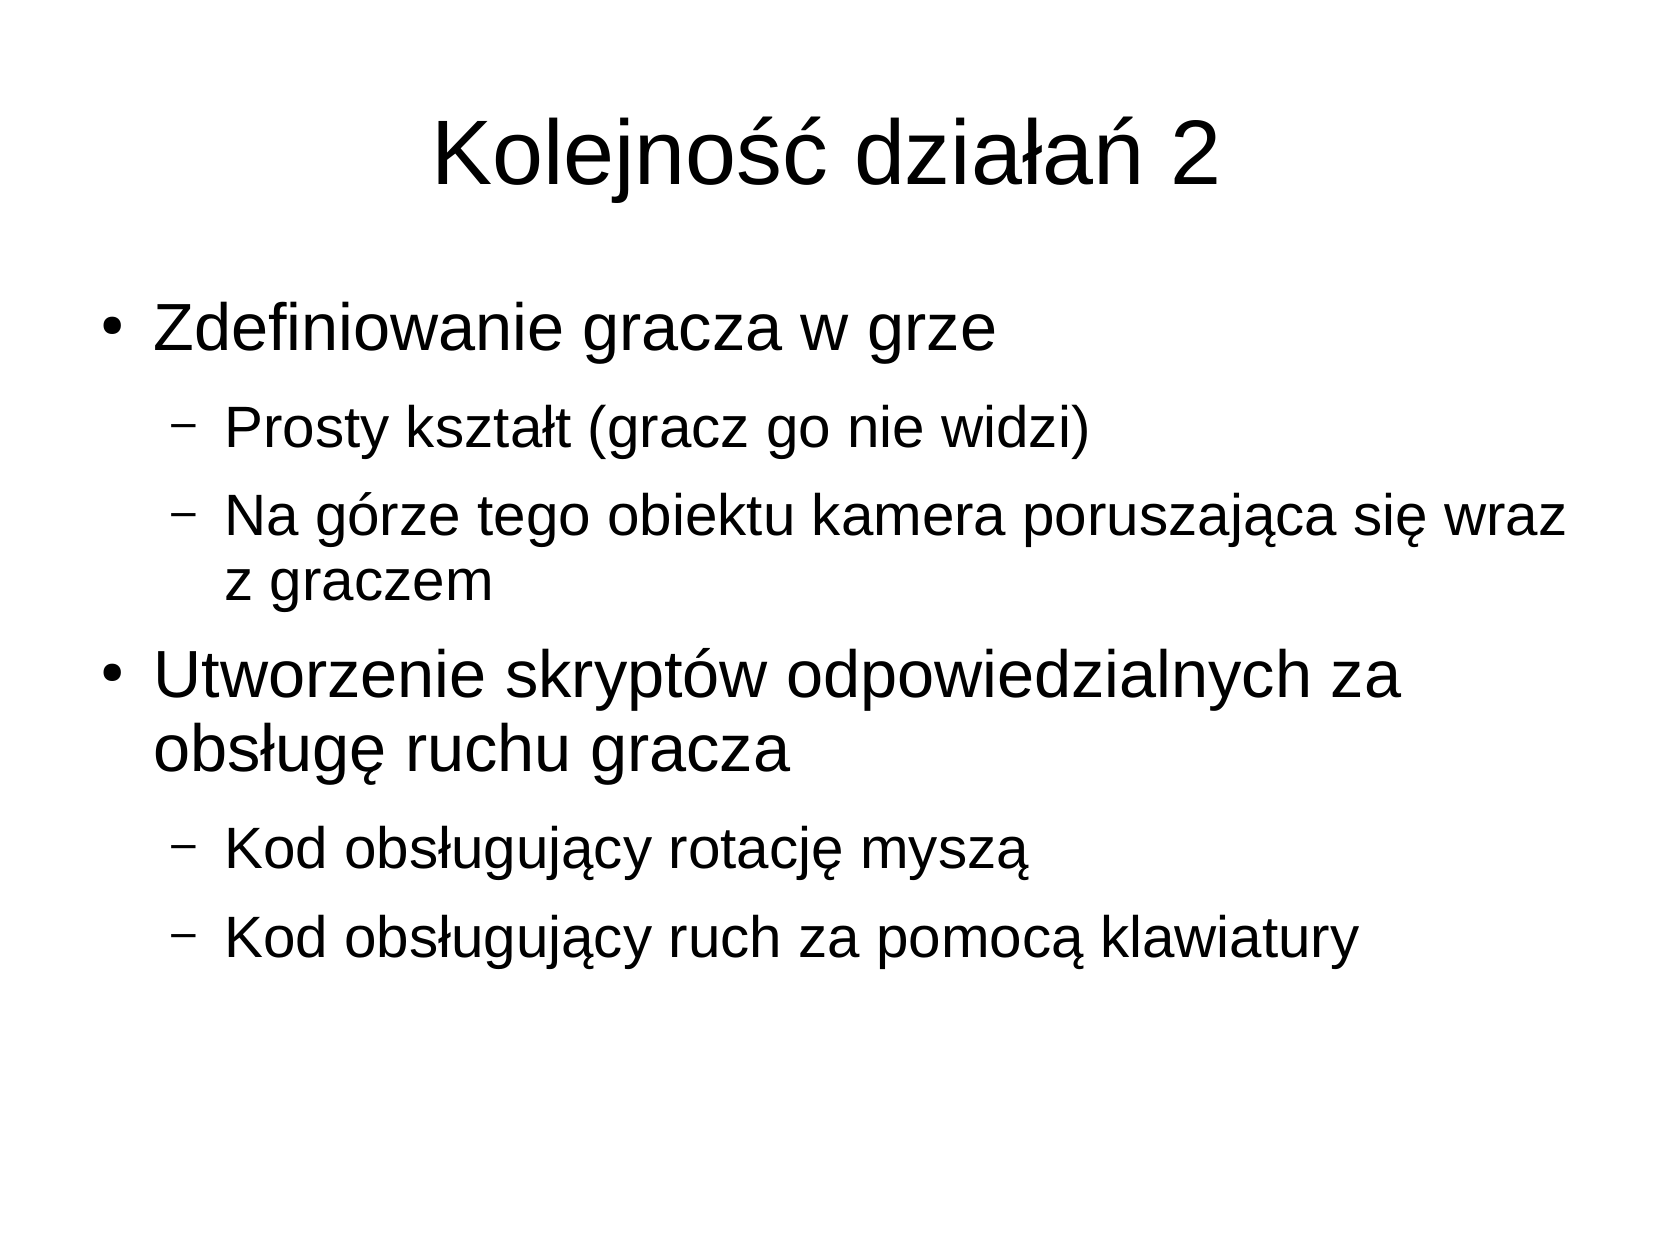

# Kolejność działań 2
Zdefiniowanie gracza w grze
Prosty kształt (gracz go nie widzi)
Na górze tego obiektu kamera poruszająca się wraz z graczem
Utworzenie skryptów odpowiedzialnych za obsługę ruchu gracza
Kod obsługujący rotację myszą
Kod obsługujący ruch za pomocą klawiatury